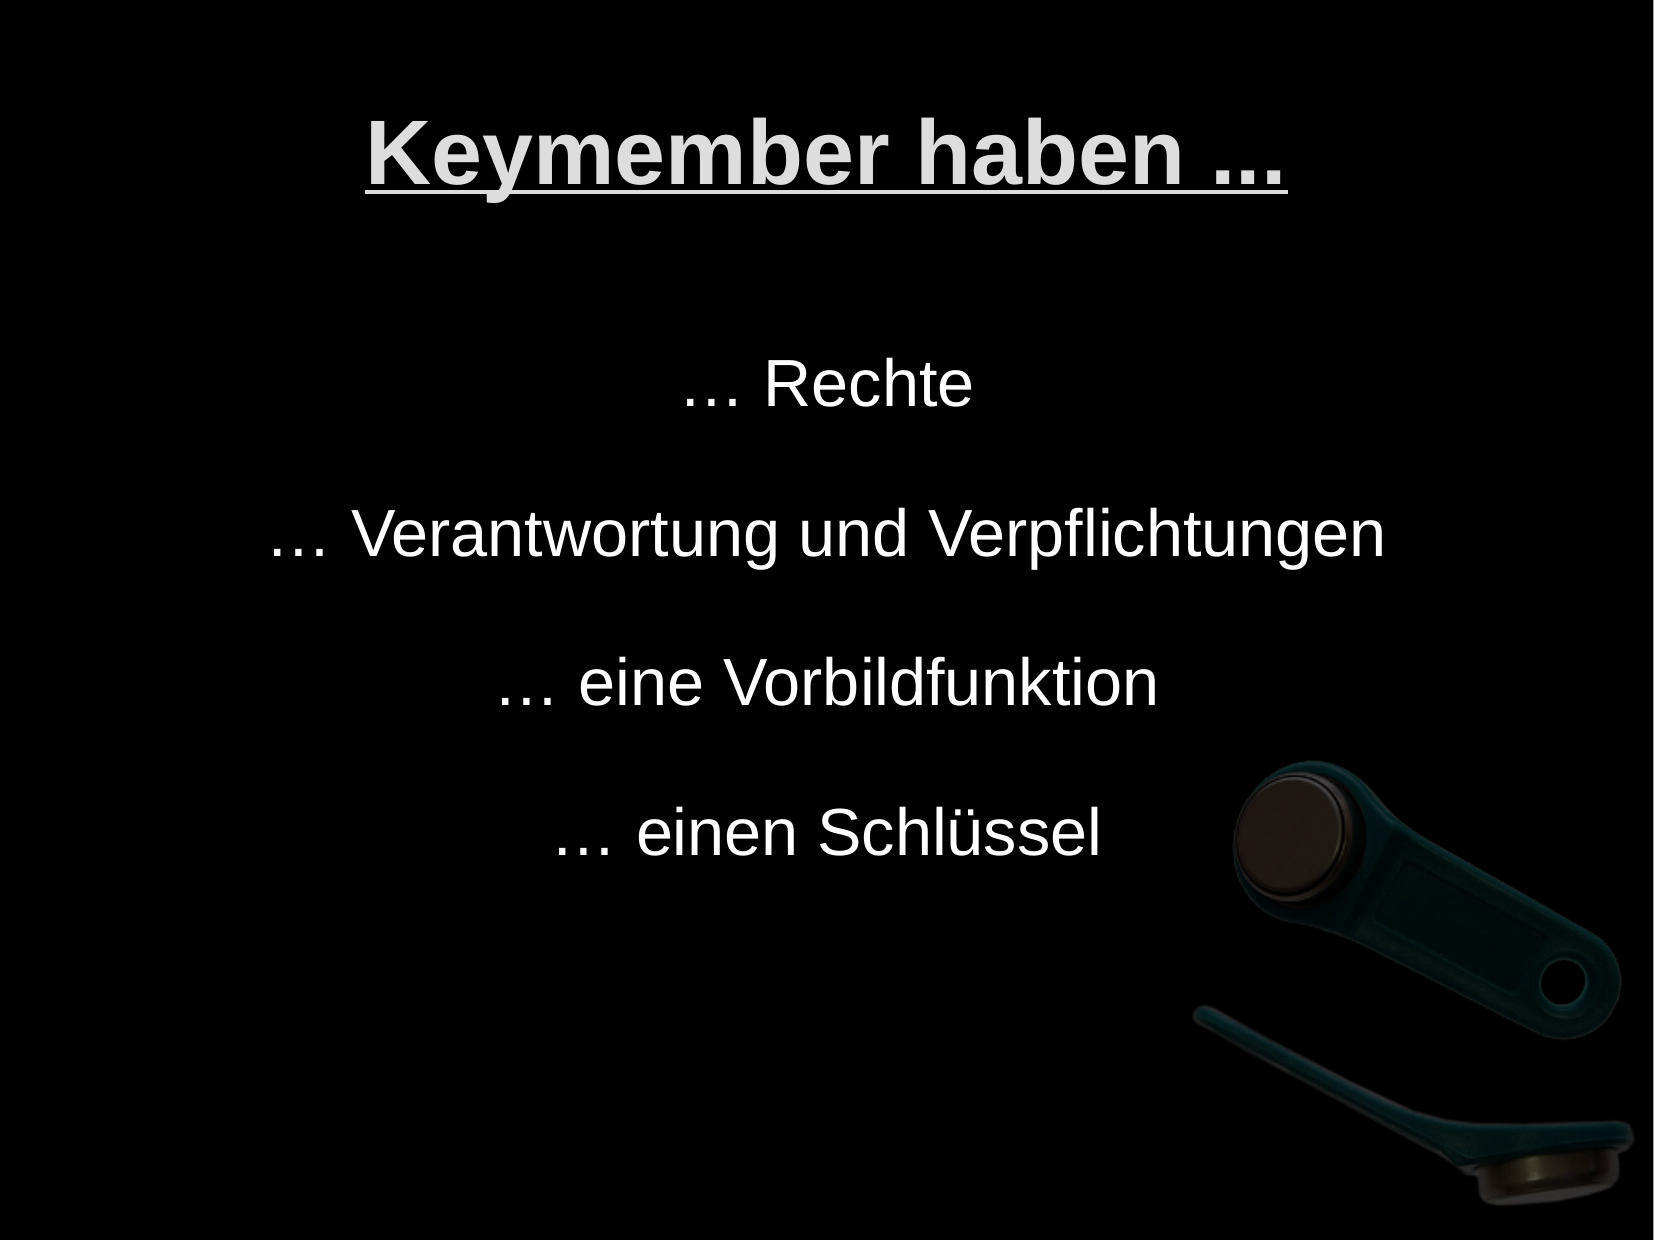

# Keymember haben ...
… Rechte
… Verantwortung und Verpflichtungen
… eine Vorbildfunktion
… einen Schlüssel